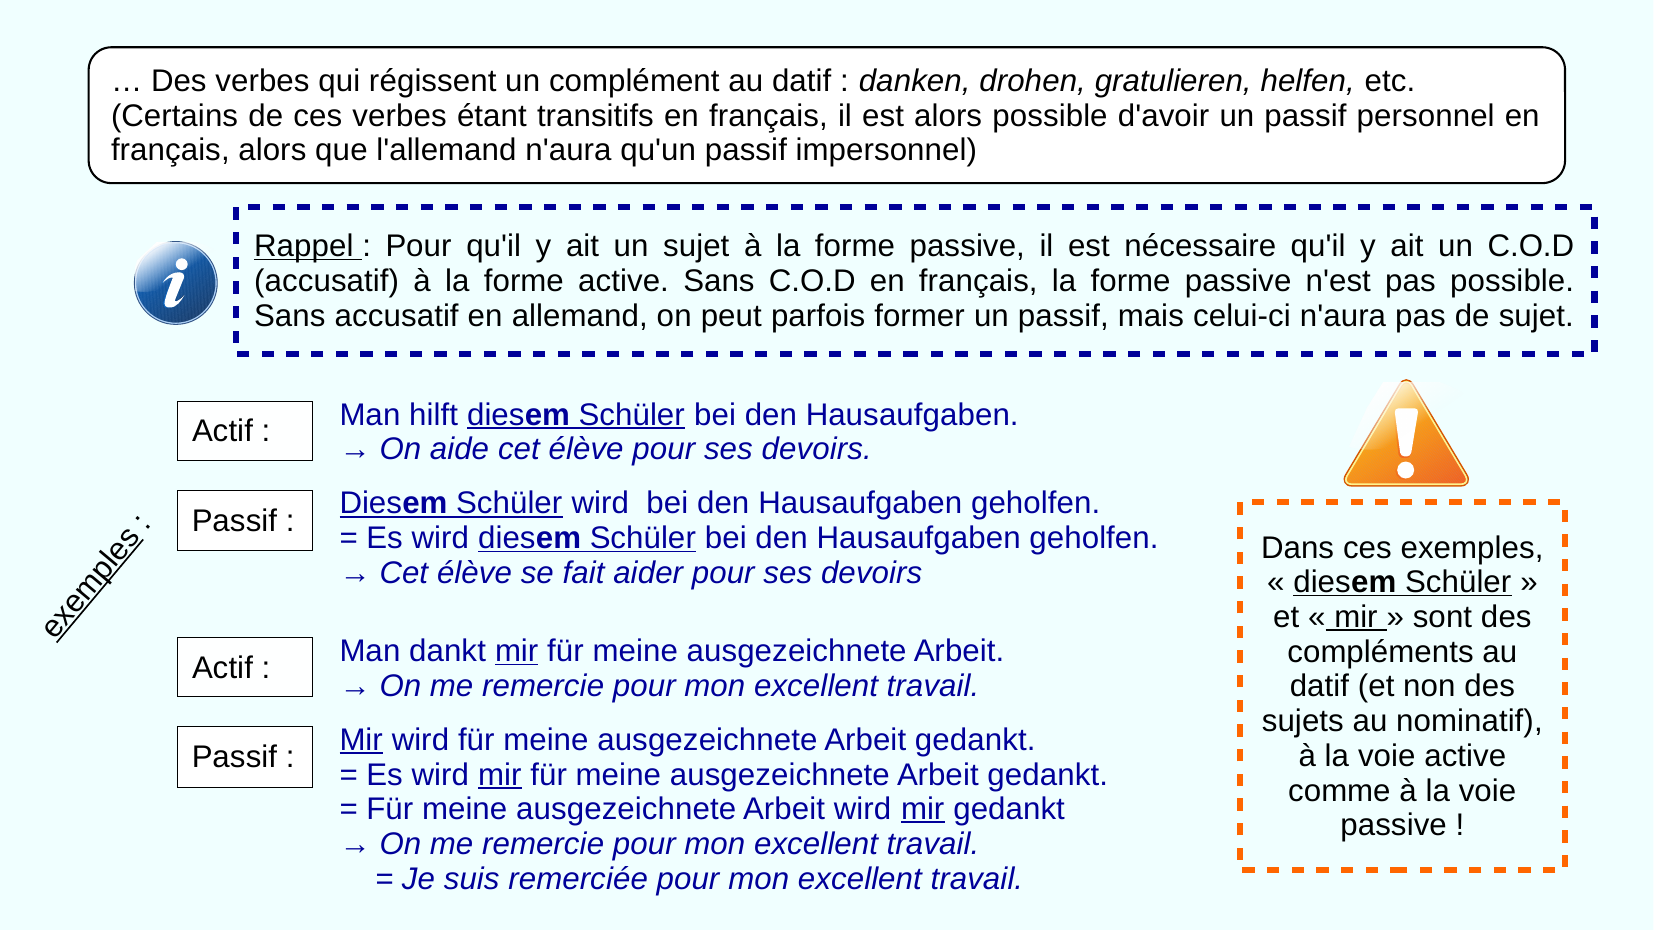

… Des verbes qui régissent un complément au datif : danken, drohen, gratulieren, helfen, etc.
(Certains de ces verbes étant transitifs en français, il est alors possible d'avoir un passif personnel en français, alors que l'allemand n'aura qu'un passif impersonnel)
Rappel : Pour qu'il y ait un sujet à la forme passive, il est nécessaire qu'il y ait un C.O.D (accusatif) à la forme active. Sans C.O.D en français, la forme passive n'est pas possible. Sans accusatif en allemand, on peut parfois former un passif, mais celui-ci n'aura pas de sujet.
Man hilft diesem Schüler bei den Hausaufgaben.
→ On aide cet élève pour ses devoirs.
Actif :
Diesem Schüler wird bei den Hausaufgaben geholfen.
= Es wird diesem Schüler bei den Hausaufgaben geholfen.
→ Cet élève se fait aider pour ses devoirs
Passif :
Dans ces exemples, « diesem Schüler » et « mir » sont des compléments au datif (et non des sujets au nominatif), à la voie active comme à la voie passive !
exemples :
Man dankt mir für meine ausgezeichnete Arbeit.
→ On me remercie pour mon excellent travail.
Actif :
Mir wird für meine ausgezeichnete Arbeit gedankt.
= Es wird mir für meine ausgezeichnete Arbeit gedankt.
= Für meine ausgezeichnete Arbeit wird mir gedankt
→ On me remercie pour mon excellent travail.
= Je suis remerciée pour mon excellent travail.
Passif :